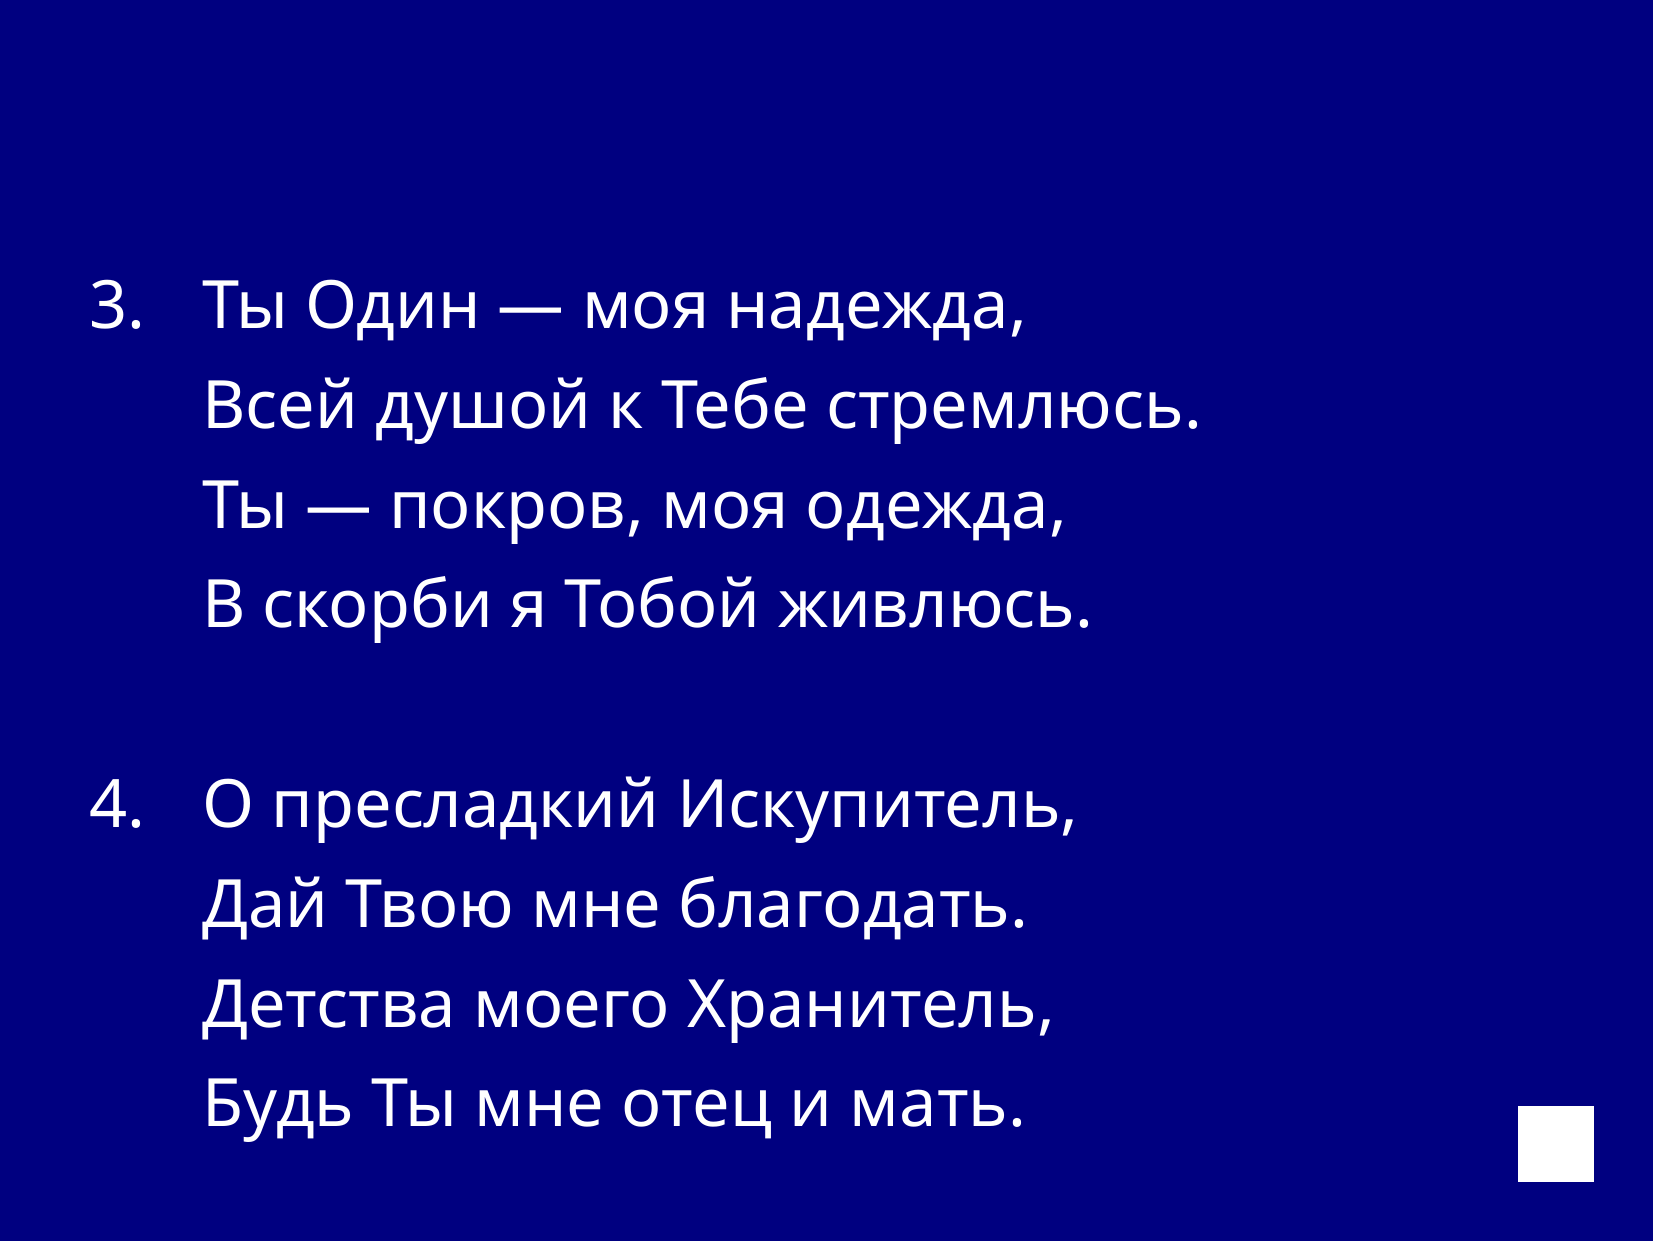

3.	Ты Один — моя надежда,
	Всей душой к Тебе стремлюсь.
	Ты — покров, моя одежда,
	В скорби я Тобой живлюсь.
4.	О пресладкий Искупитель,
	Дай Твою мне благодать.
	Детства моего Хранитель,
	Будь Ты мне отец и мать.